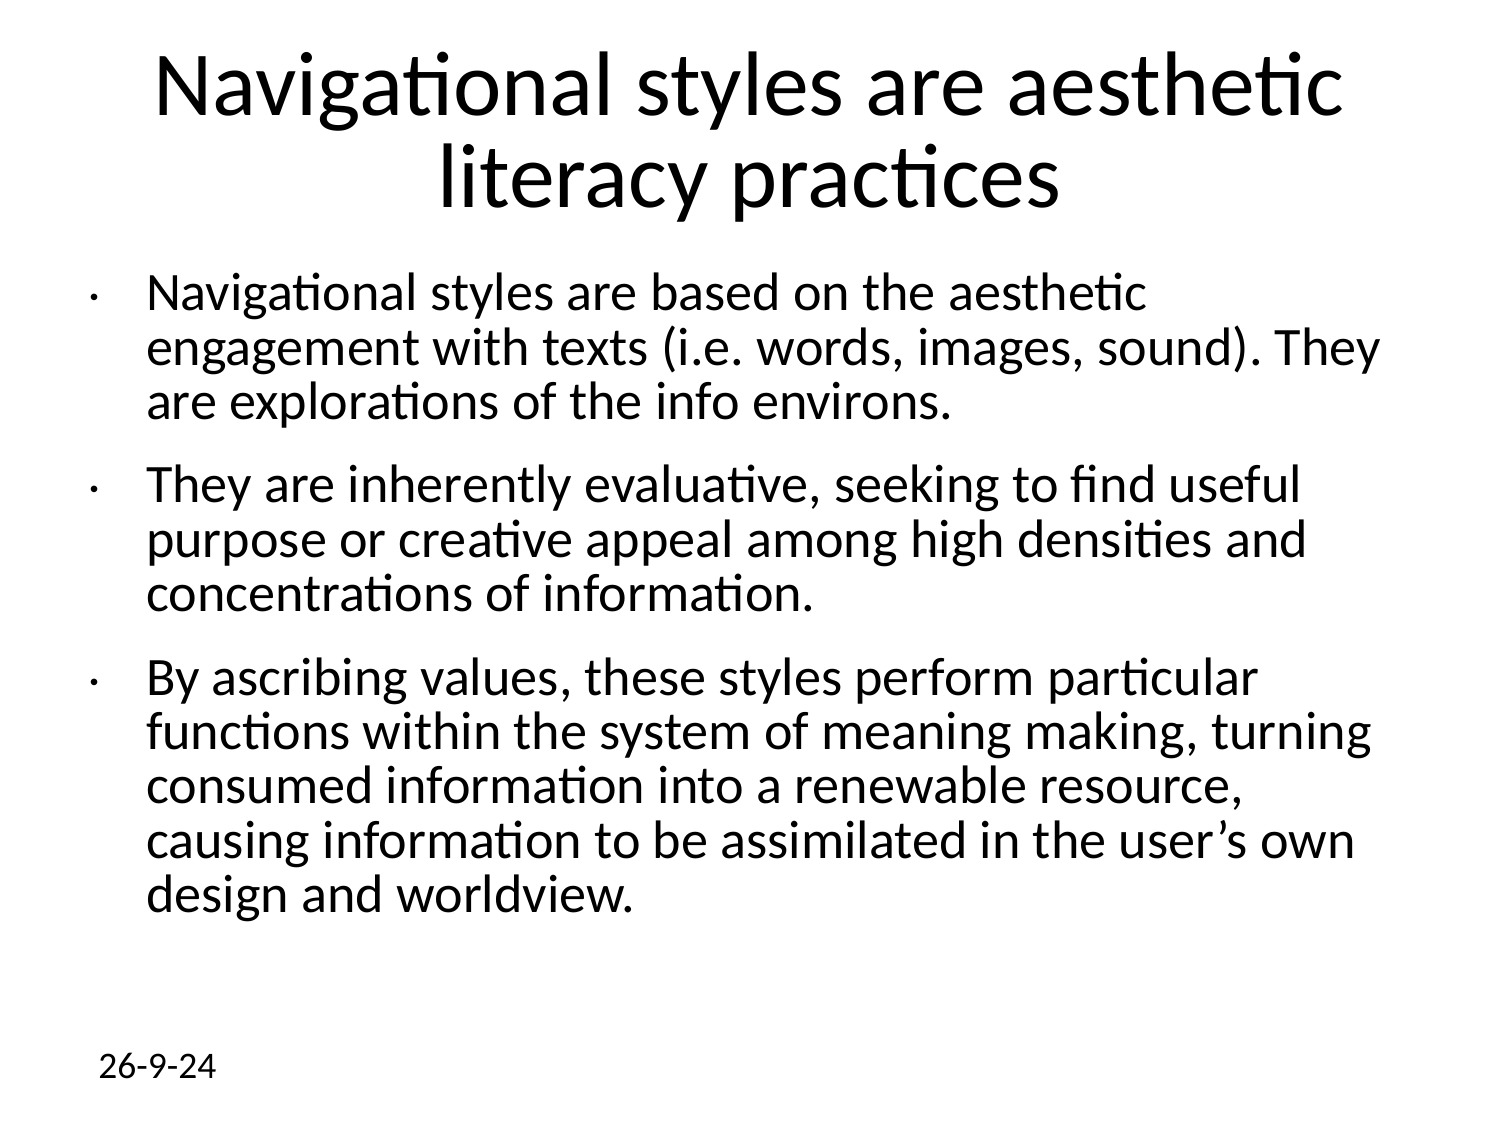

# Navigational styles are aesthetic literacy practices
Navigational styles are based on the aesthetic engagement with texts (i.e. words, images, sound). They are explorations of the info environs.
They are inherently evaluative, seeking to find useful purpose or creative appeal among high densities and concentrations of information.
By ascribing values, these styles perform particular functions within the system of meaning making, turning consumed information into a renewable resource, causing information to be assimilated in the user’s own design and worldview.